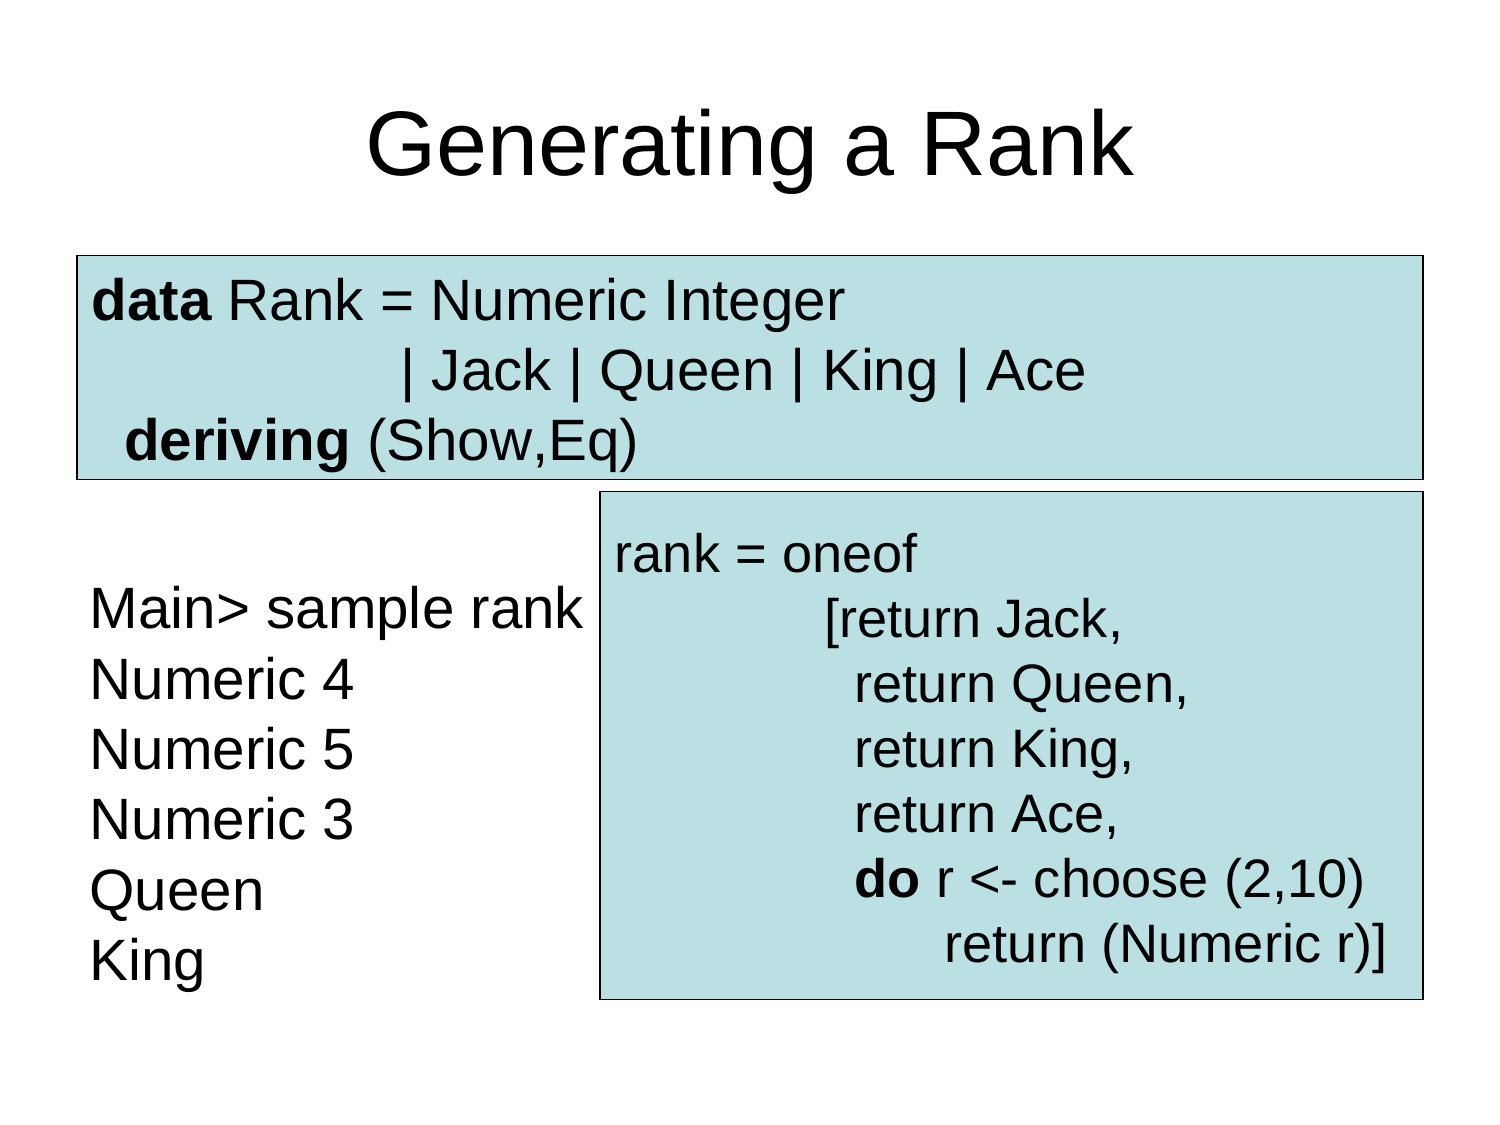

# Generating a Rank
data Rank = Numeric Integer
 | Jack | Queen | King | Ace
 deriving (Show,Eq)
Main> sample rank
Numeric 4
Numeric 5
Numeric 3
Queen
King
rank = oneof
 [return Jack,
	 return Queen,
 	 return King,
	 return Ace,
	 do r <- choose (2,10)
		 return (Numeric r)]